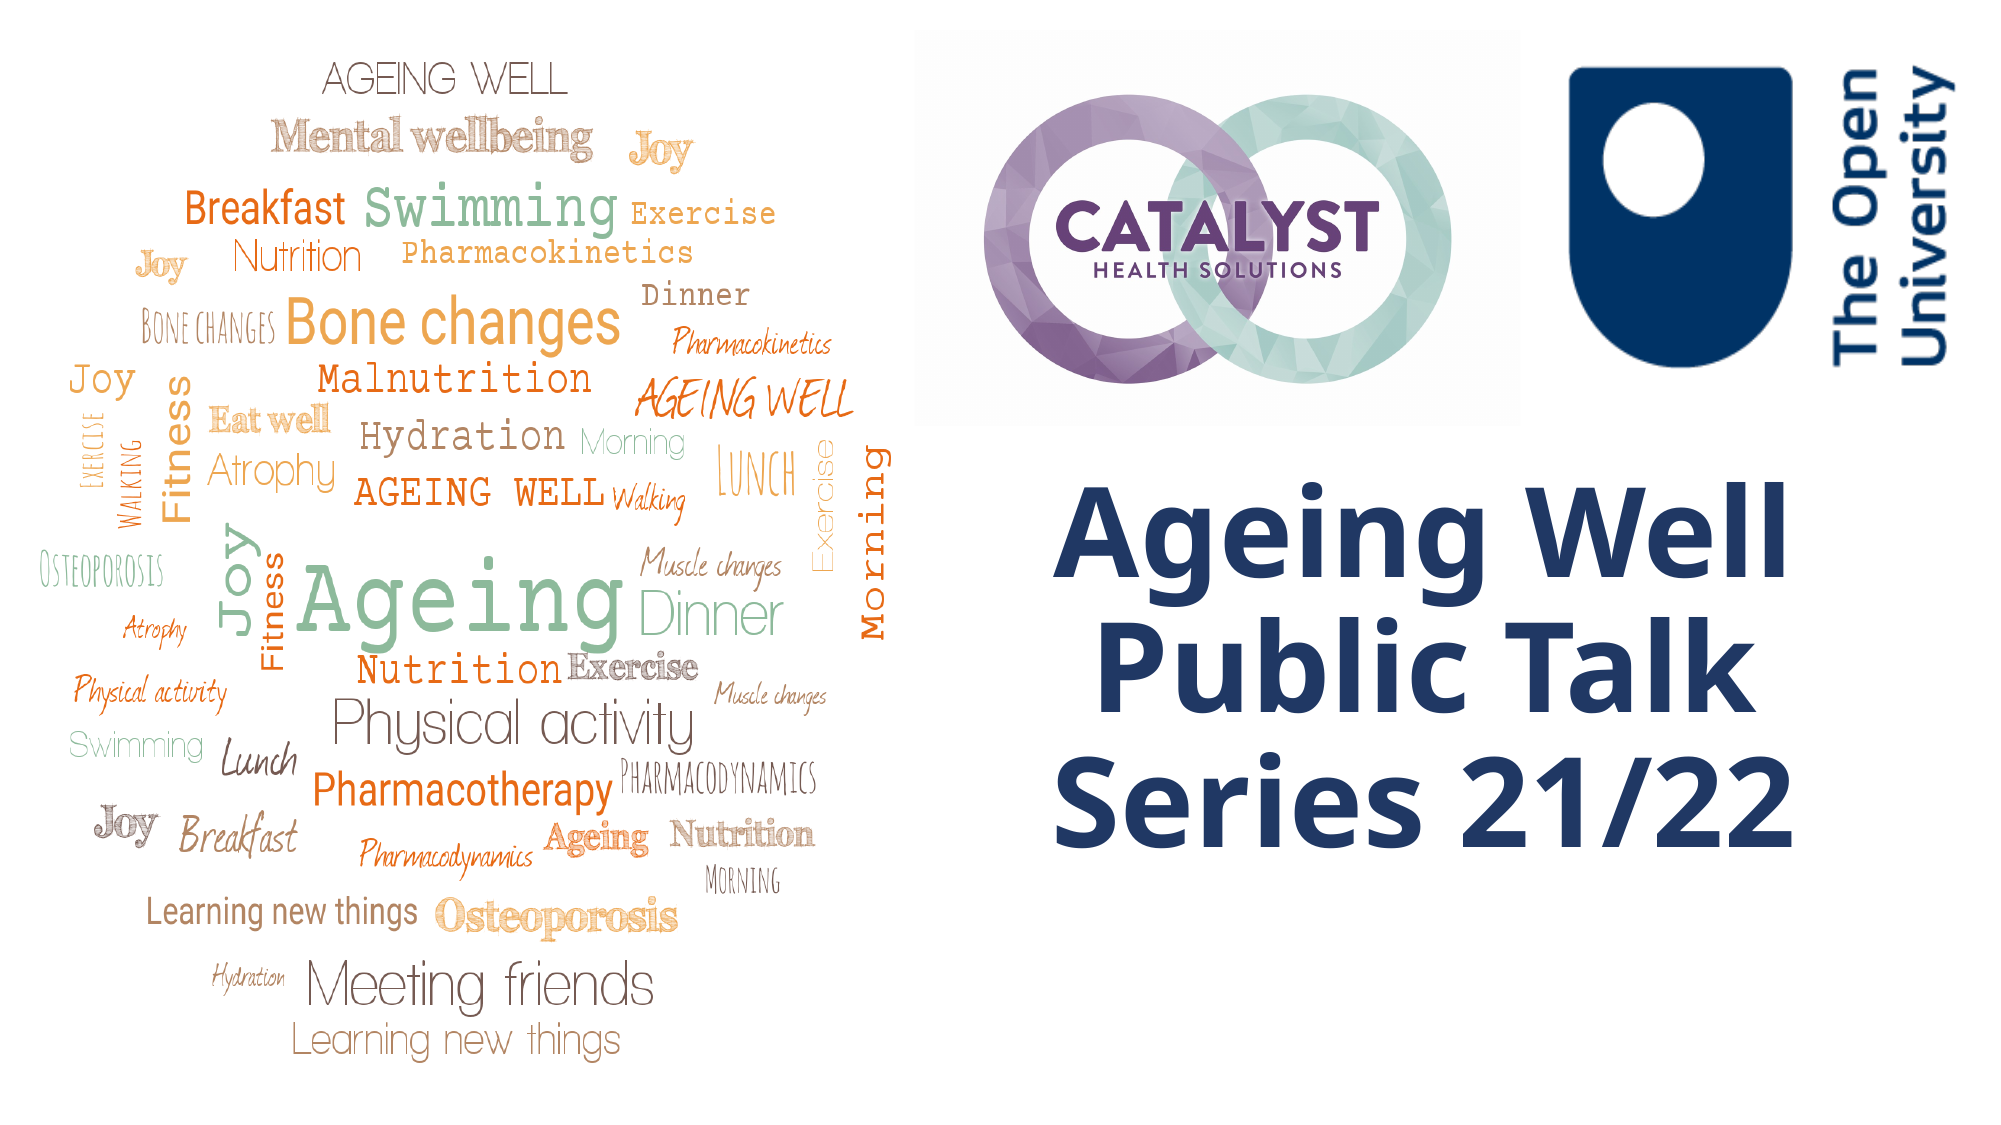

# Ageing Well Public Talk Series 21/22